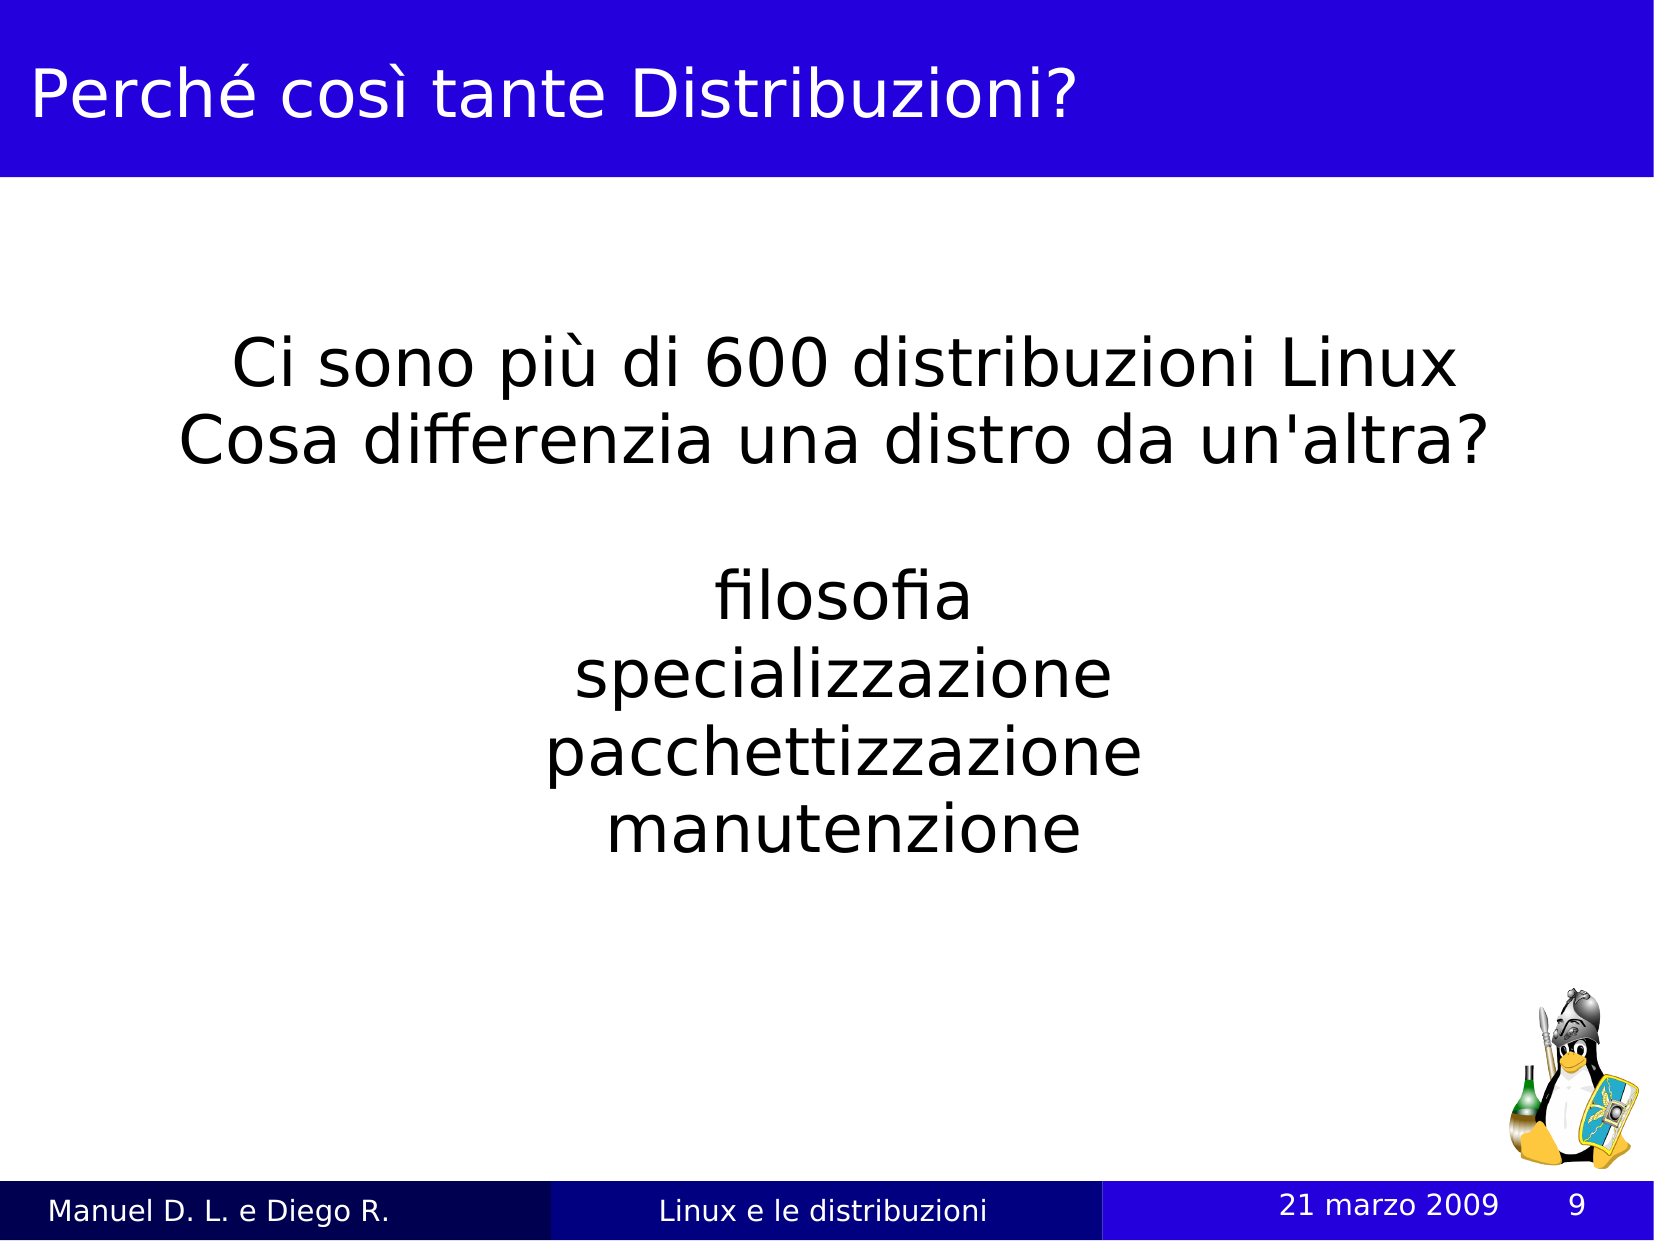

# Perché così tante Distribuzioni?
 Ci sono più di 600 distribuzioni Linux
Cosa differenzia una distro da un'altra?
filosofia
specializzazione
pacchettizzazione
manutenzione